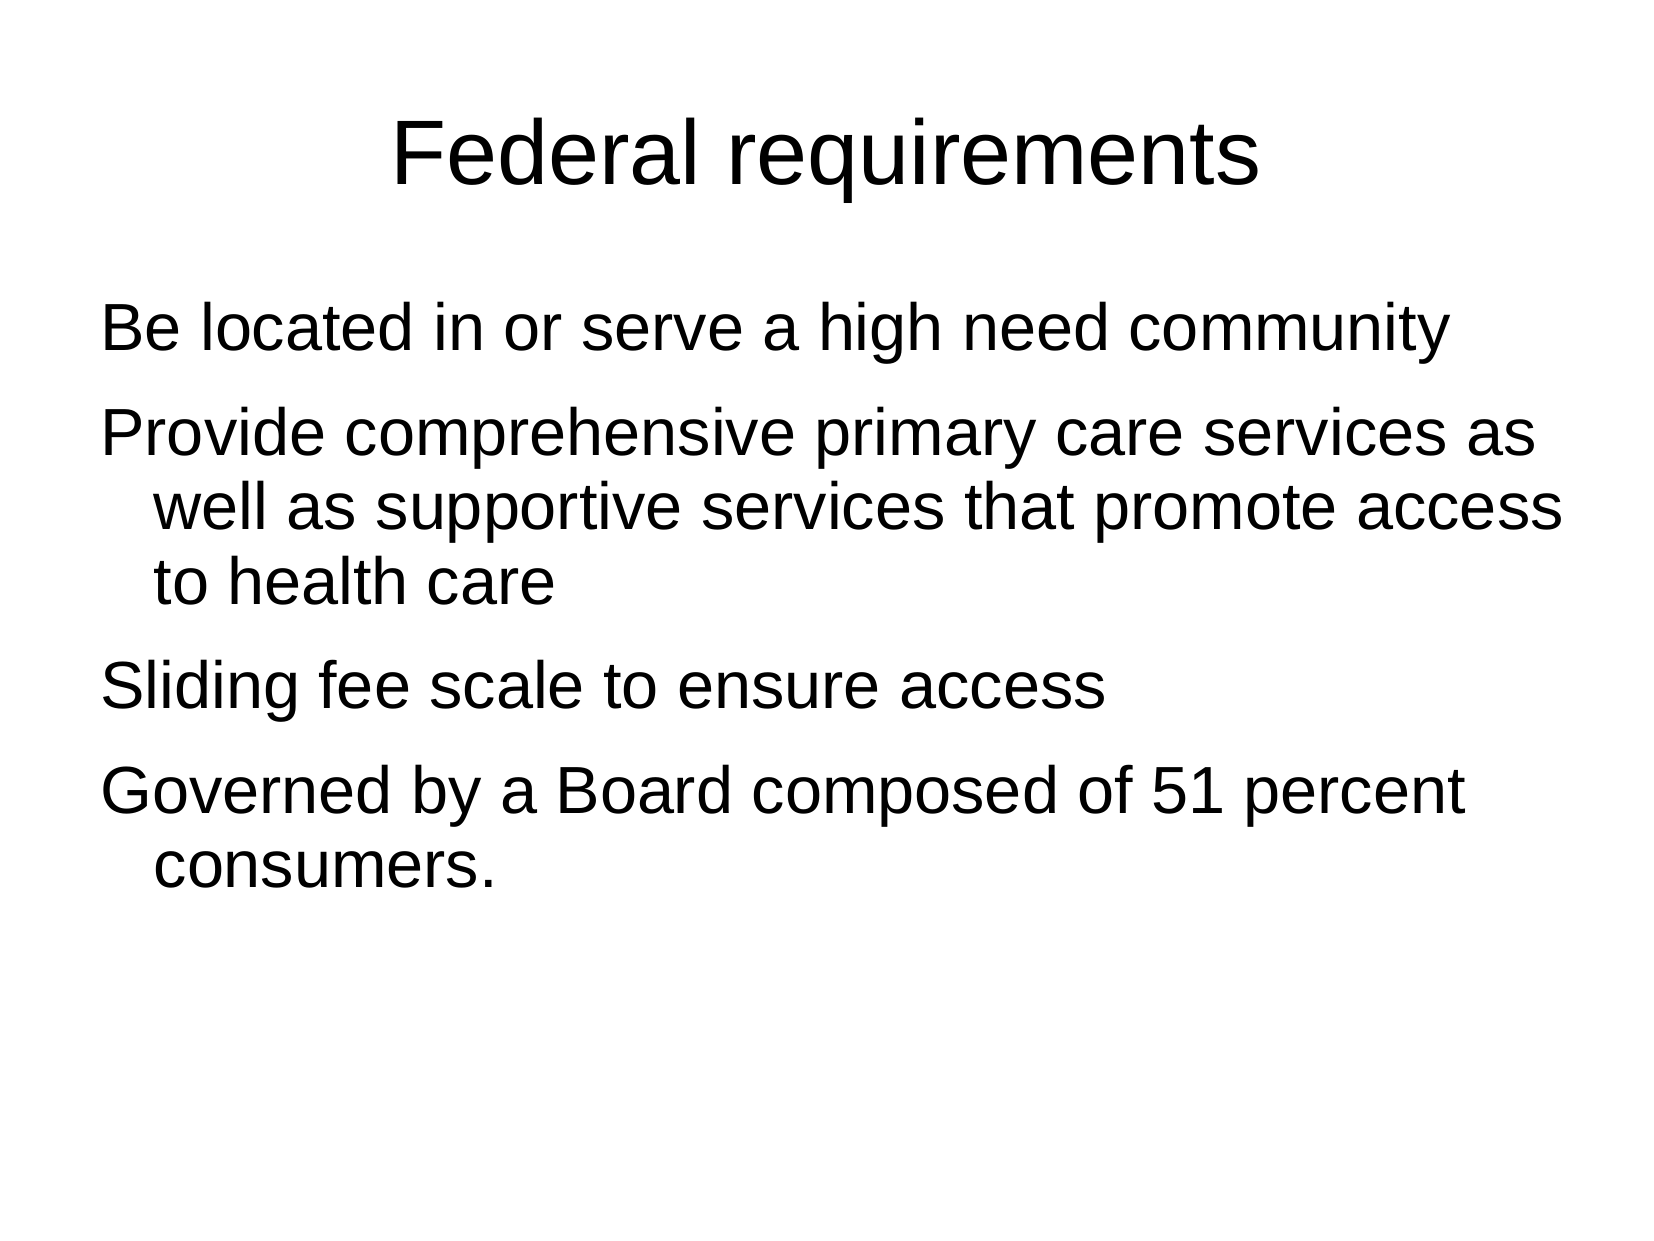

# Federal requirements
Be located in or serve a high need community
Provide comprehensive primary care services as well as supportive services that promote access to health care
Sliding fee scale to ensure access
Governed by a Board composed of 51 percent consumers.